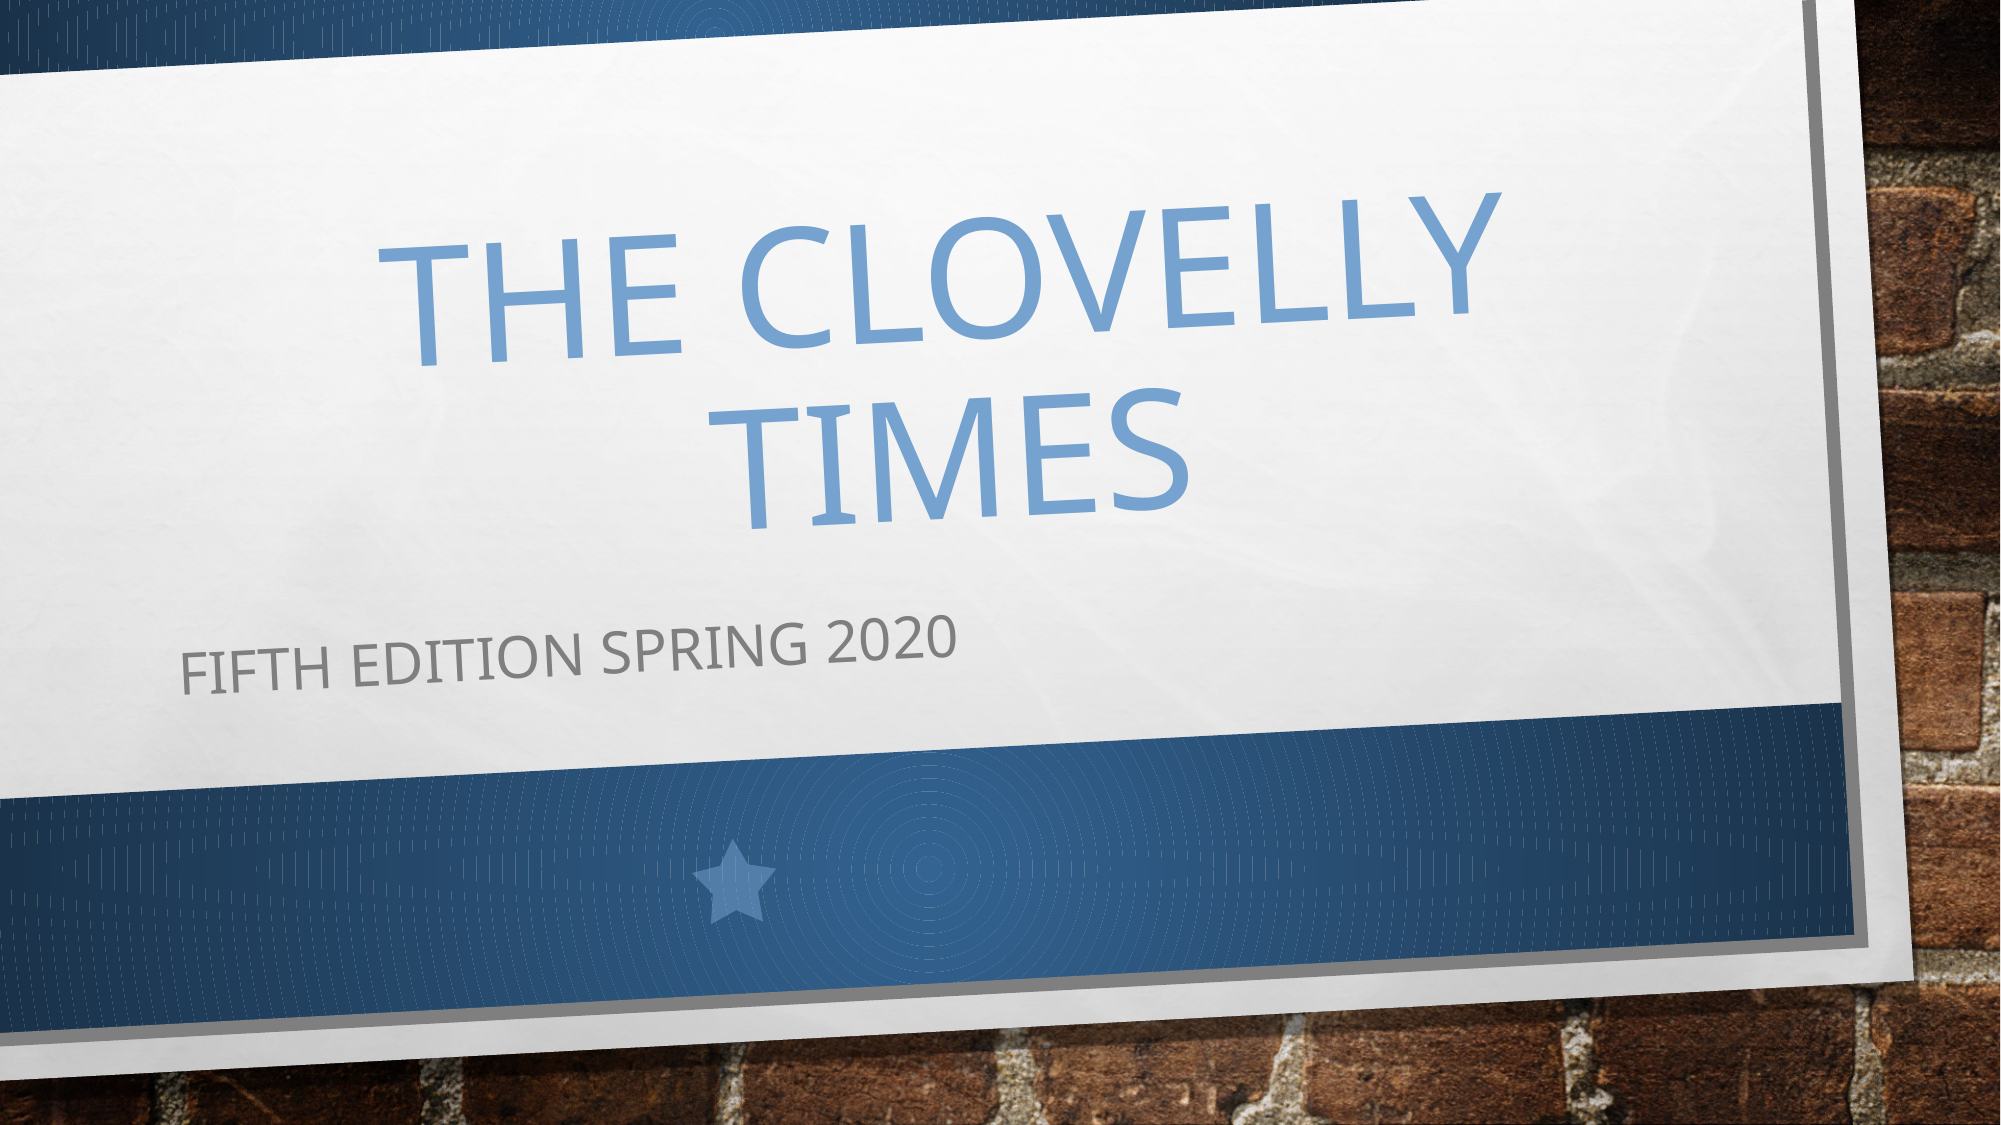

# The Clovelly times
Fifth edition spring 2020